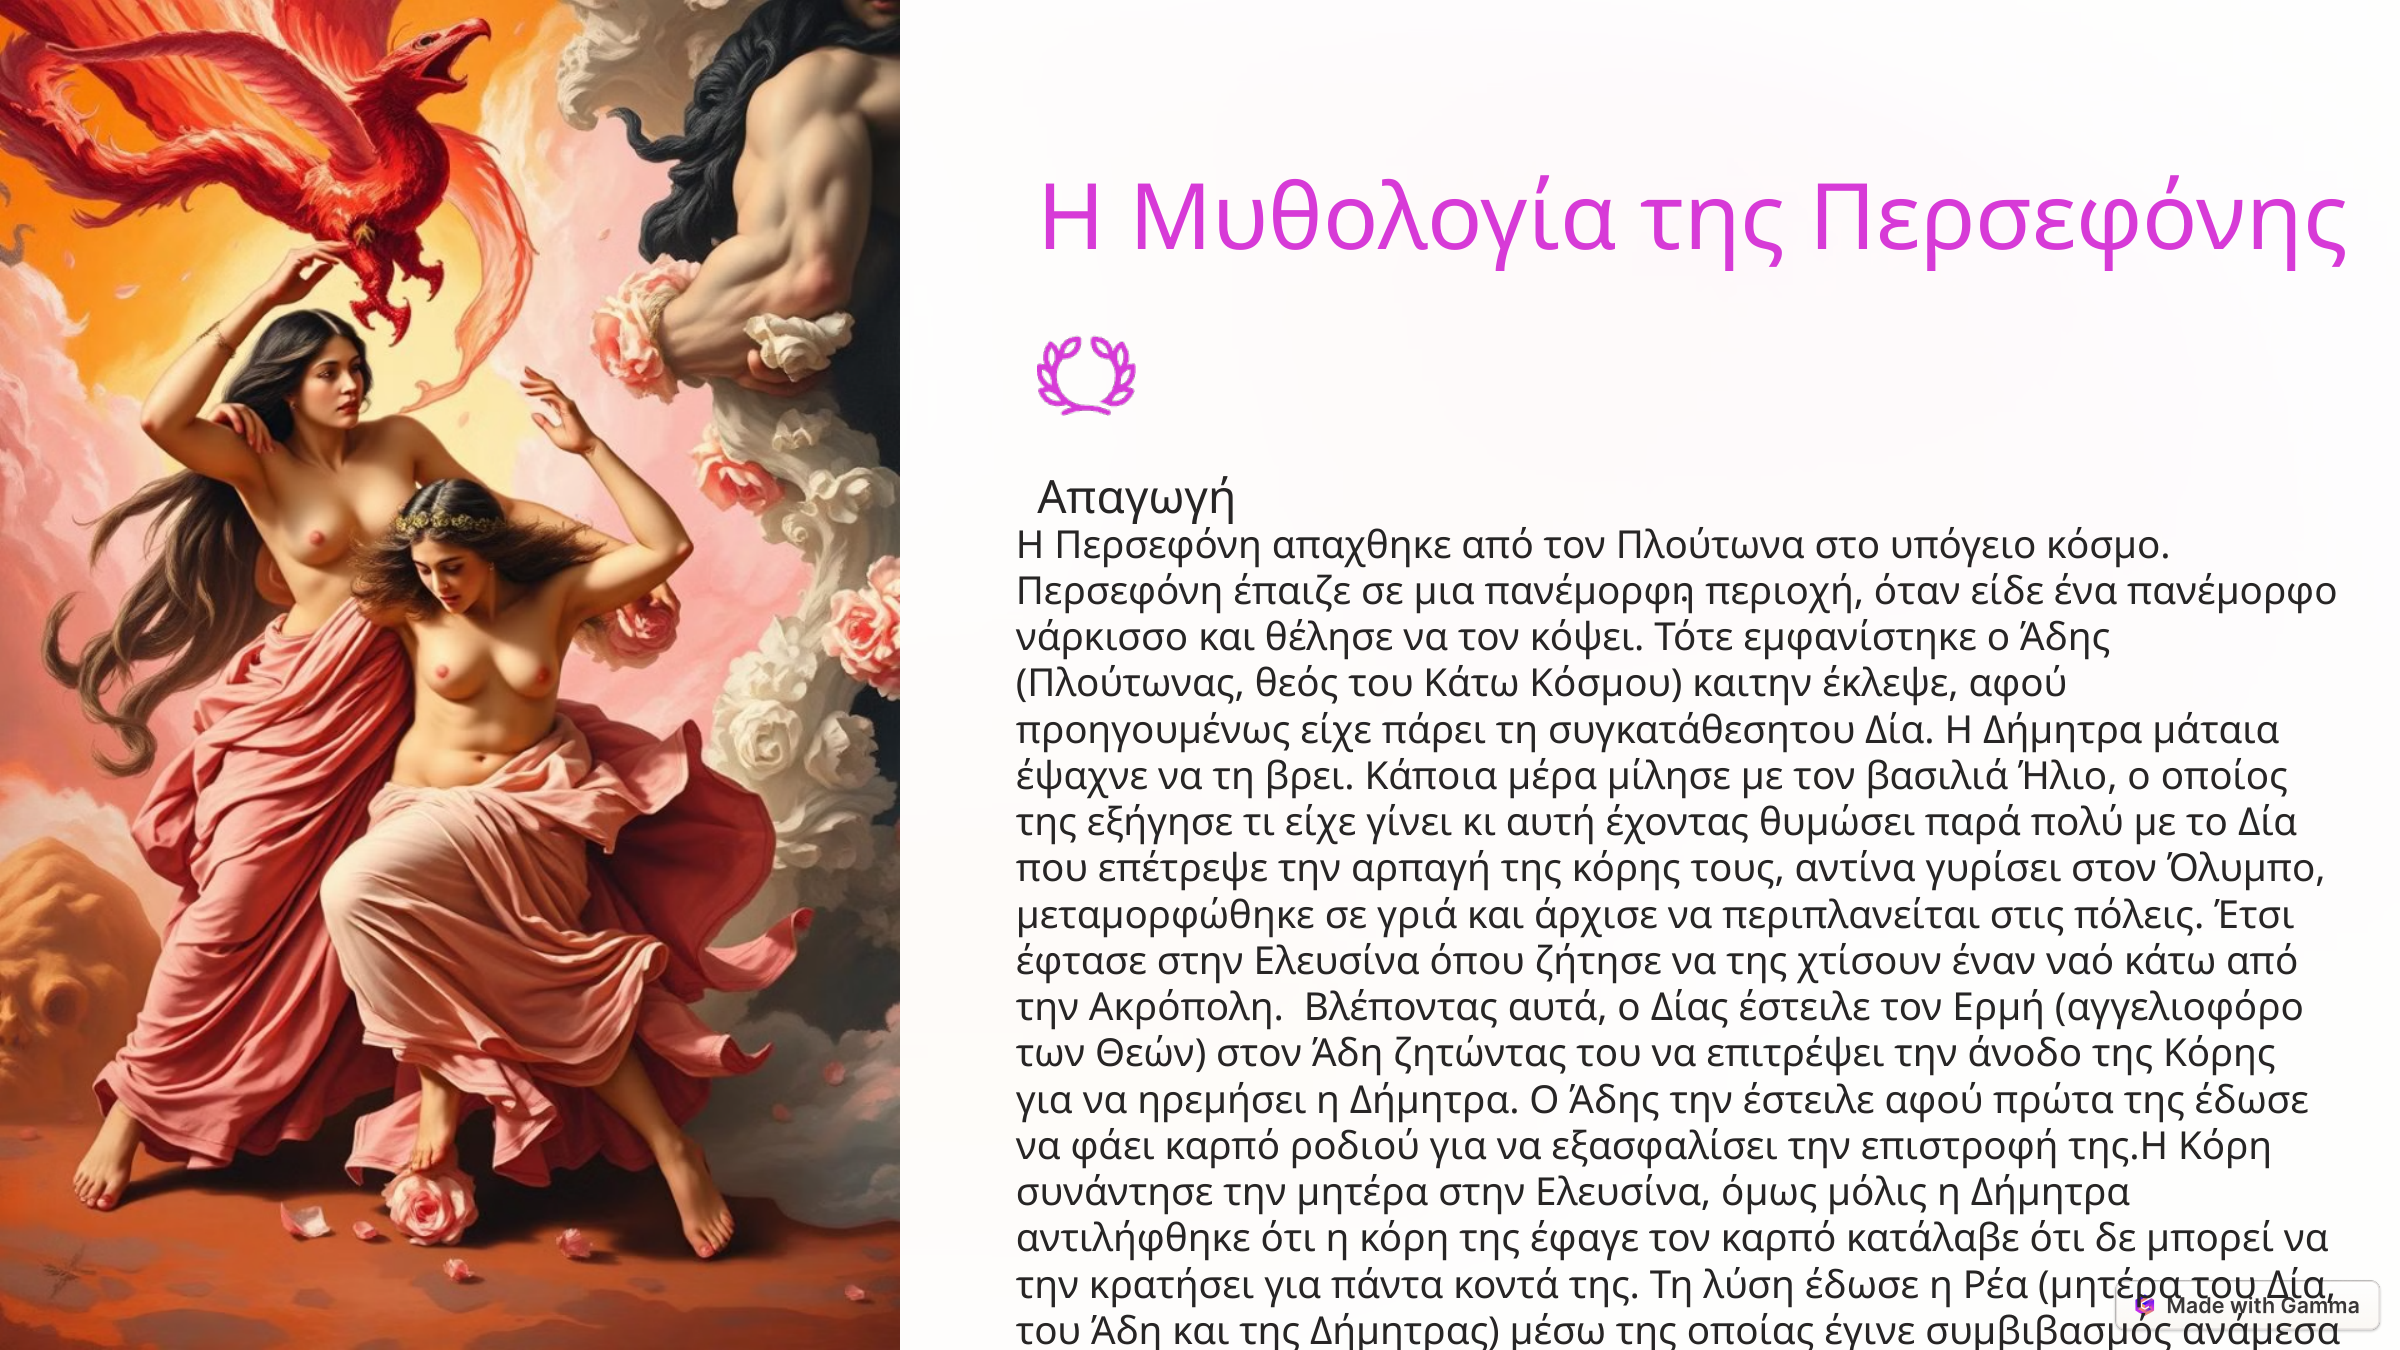

Η Μυθολογία της Περσεφόνης
Απαγωγή
Η Περσεφόνη απαχθηκε από τον Πλούτωνα στο υπόγειο κόσμο. Περσεφόνη έπαιζε σε μια πανέμορφη περιοχή, όταν είδε ένα πανέμορφο νάρκισσο και θέλησε να τον κόψει. Τότε εμφανίστηκε ο Άδης (Πλούτωνας, θεός του Κάτω Κόσμου) καιτην έκλεψε, αφού προηγουμένως είχε πάρει τη συγκατάθεσητου Δία. Η Δήμητρα μάταια έψαχνε να τη βρει. Κάποια μέρα μίλησε με τον βασιλιά Ήλιο, ο οποίος της εξήγησε τι είχε γίνει κι αυτή έχοντας θυμώσει παρά πολύ με το Δία που επέτρεψε την αρπαγή της κόρης τους, αντίνα γυρίσει στον Όλυμπο, μεταμορφώθηκε σε γριά και άρχισε να περιπλανείται στις πόλεις. Έτσι έφτασε στην Ελευσίνα όπου ζήτησε να της χτίσουν έναν ναό κάτω από την Ακρόπολη.  Βλέποντας αυτά, ο Δίας έστειλε τον Ερμή (αγγελιοφόρο των Θεών) στον Άδη ζητώντας του να επιτρέψει την άνοδο της Κόρης για να ηρεμήσει η Δήμητρα. Ο Άδης την έστειλε αφού πρώτα της έδωσε να φάει καρπό ροδιού για να εξασφαλίσει την επιστροφή της.Η Κόρη συνάντησε την μητέρα στην Ελευσίνα, όμως μόλις η Δήμητρα αντιλήφθηκε ότι η κόρη της έφαγε τον καρπό κατάλαβε ότι δε μπορεί να την κρατήσει για πάντα κοντά της. Τη λύση έδωσε η Ρέα (μητέρα του Δία, του Άδη και της Δήμητρας) μέσω της οποίας έγινε συμβιβασμός ανάμεσα στους θεούς και αποφάσισαν ότι η Περσεφόνη θα περνούσε το 1/2 του χρόνου με τον σύζυγο της Άδη και τα 1/2 στον Όλυμπο με την μητέρα της
.